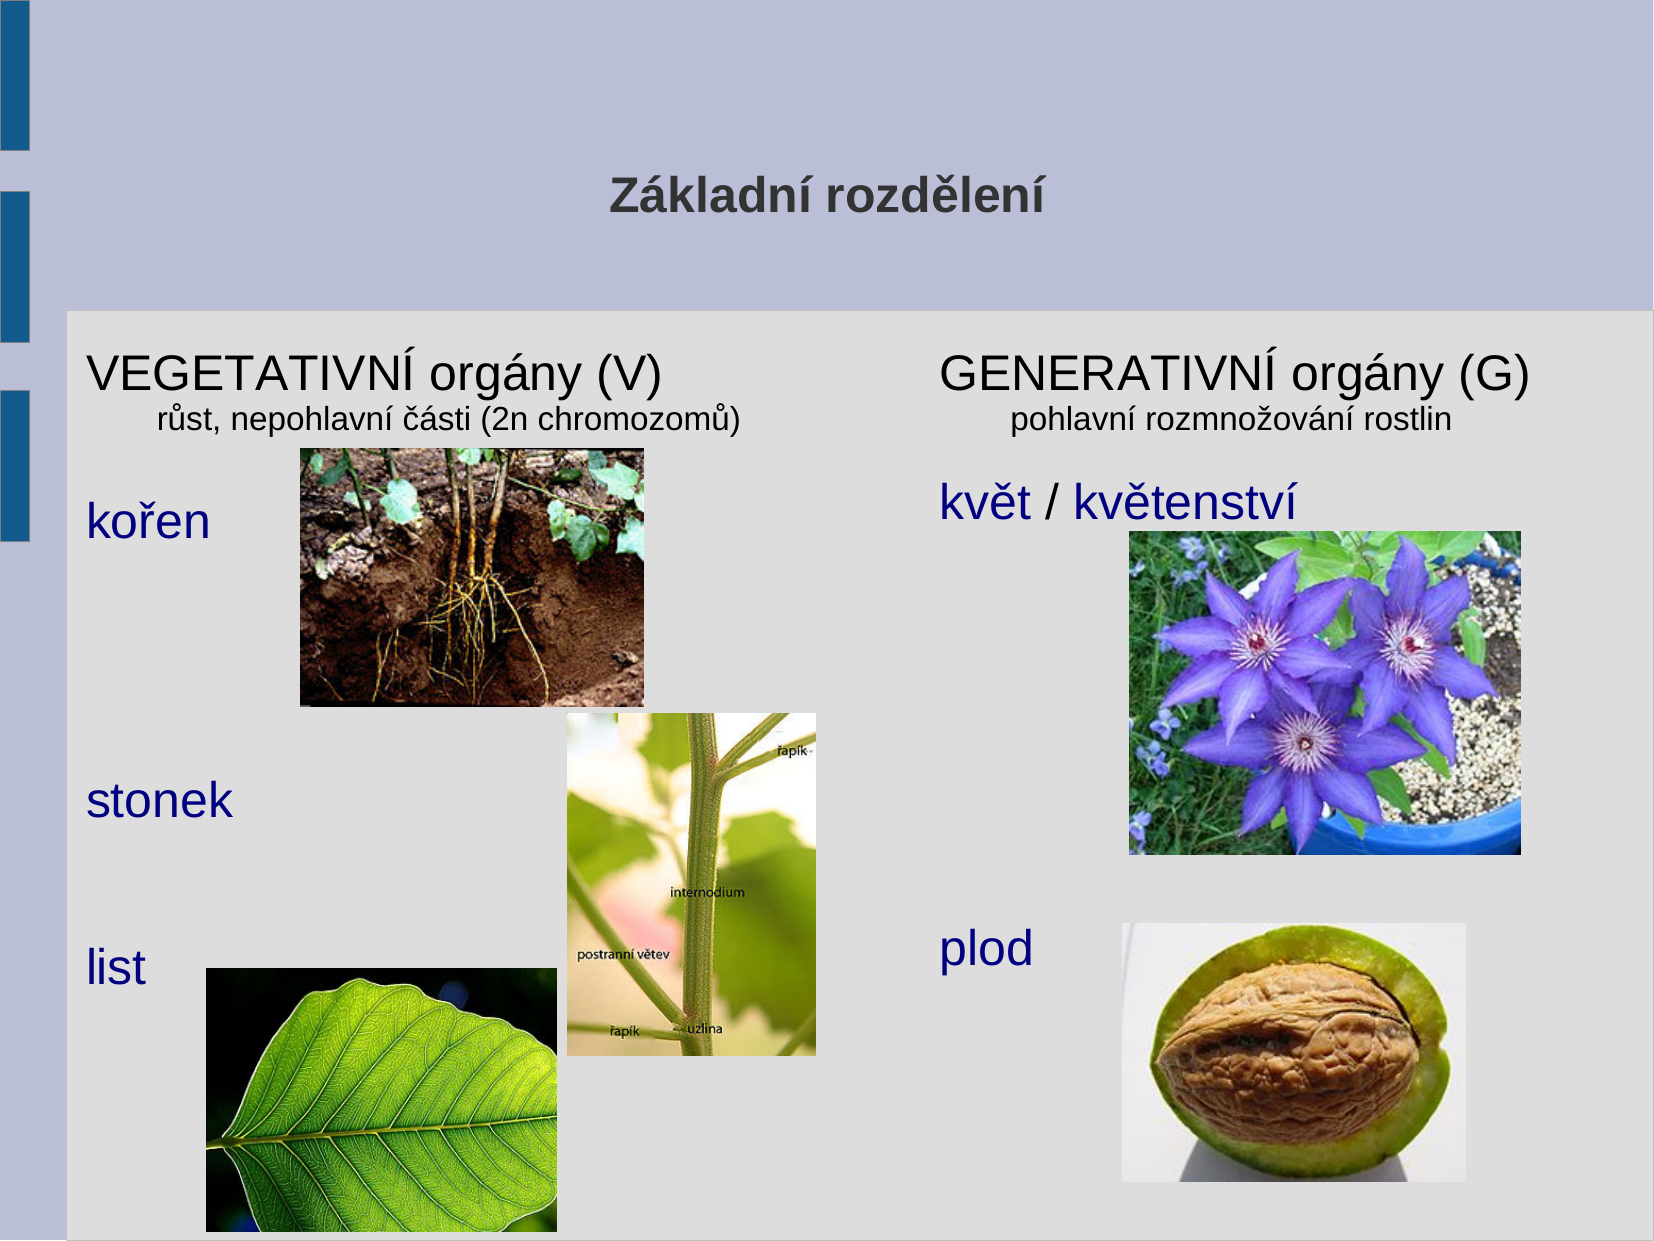

# Základní rozdělení
VEGETATIVNÍ orgány (V)
růst, nepohlavní části (2n chromozomů)
kořen
stonek
list
GENERATIVNÍ orgány (G)
pohlavní rozmnožování rostlin
květ / květenství
plod